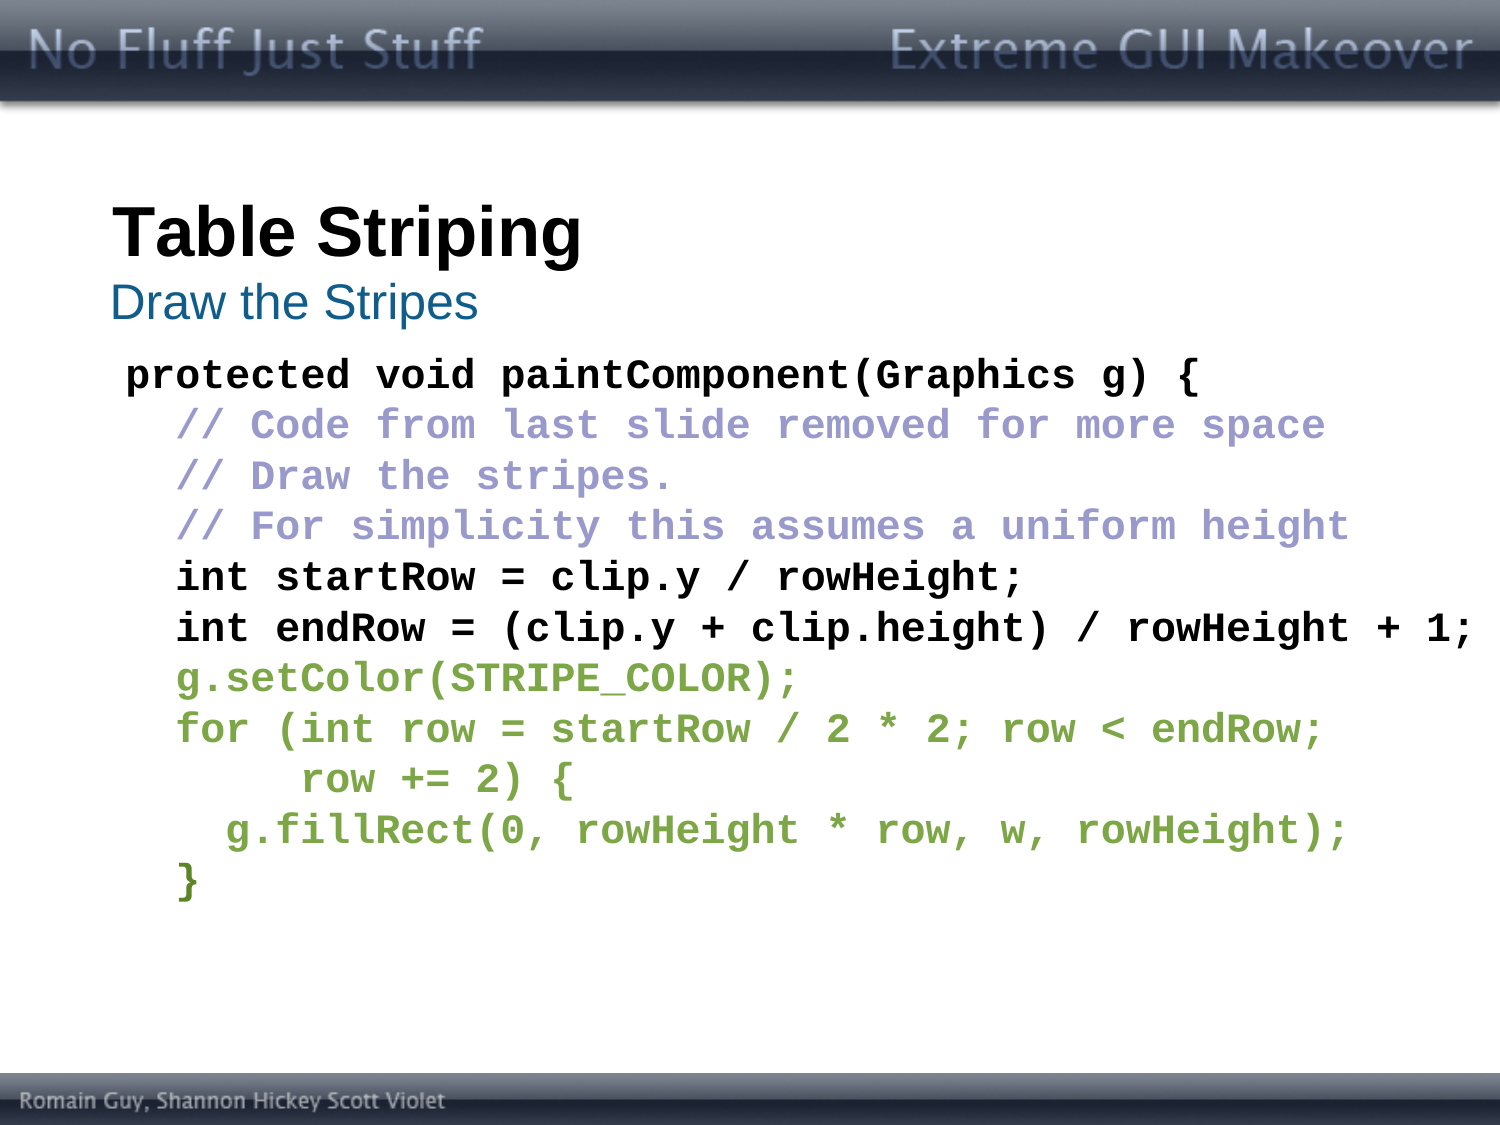

# Table Striping
Draw the Stripes
protected void paintComponent(Graphics g) {
 // Code from last slide removed for more space
 // Draw the stripes.
 // For simplicity this assumes a uniform height
 int startRow = clip.y / rowHeight;
 int endRow = (clip.y + clip.height) / rowHeight + 1;
 g.setColor(STRIPE_COLOR);
 for (int row = startRow / 2 * 2; row < endRow;
 row += 2) {
 g.fillRect(0, rowHeight * row, w, rowHeight);
 }